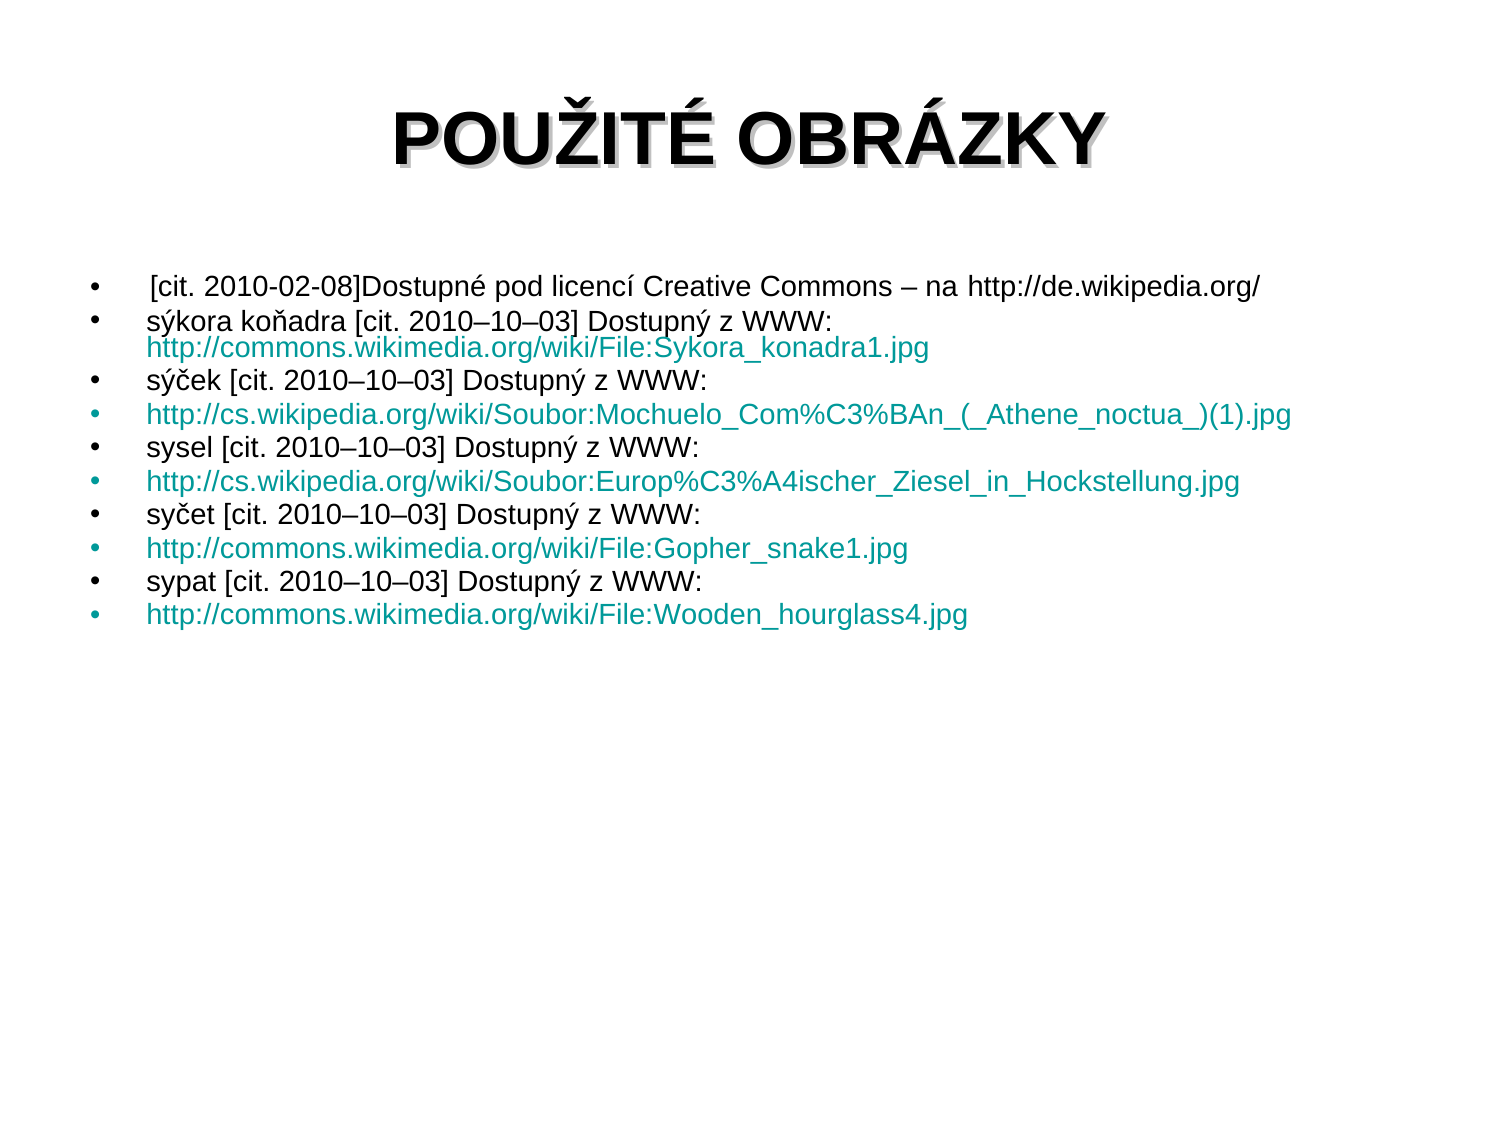

# POUŽITÉ OBRÁZKY
• [cit. 2010-02-08]Dostupné pod licencí Creative Commons – na http://de.wikipedia.org/
sýkora koňadra [cit. 2010–10–03] Dostupný z WWW: http://commons.wikimedia.org/wiki/File:Sykora_konadra1.jpg
sýček [cit. 2010–10–03] Dostupný z WWW:
http://cs.wikipedia.org/wiki/Soubor:Mochuelo_Com%C3%BAn_(_Athene_noctua_)(1).jpg
sysel [cit. 2010–10–03] Dostupný z WWW:
http://cs.wikipedia.org/wiki/Soubor:Europ%C3%A4ischer_Ziesel_in_Hockstellung.jpg
syčet [cit. 2010–10–03] Dostupný z WWW:
http://commons.wikimedia.org/wiki/File:Gopher_snake1.jpg
sypat [cit. 2010–10–03] Dostupný z WWW:
http://commons.wikimedia.org/wiki/File:Wooden_hourglass4.jpg